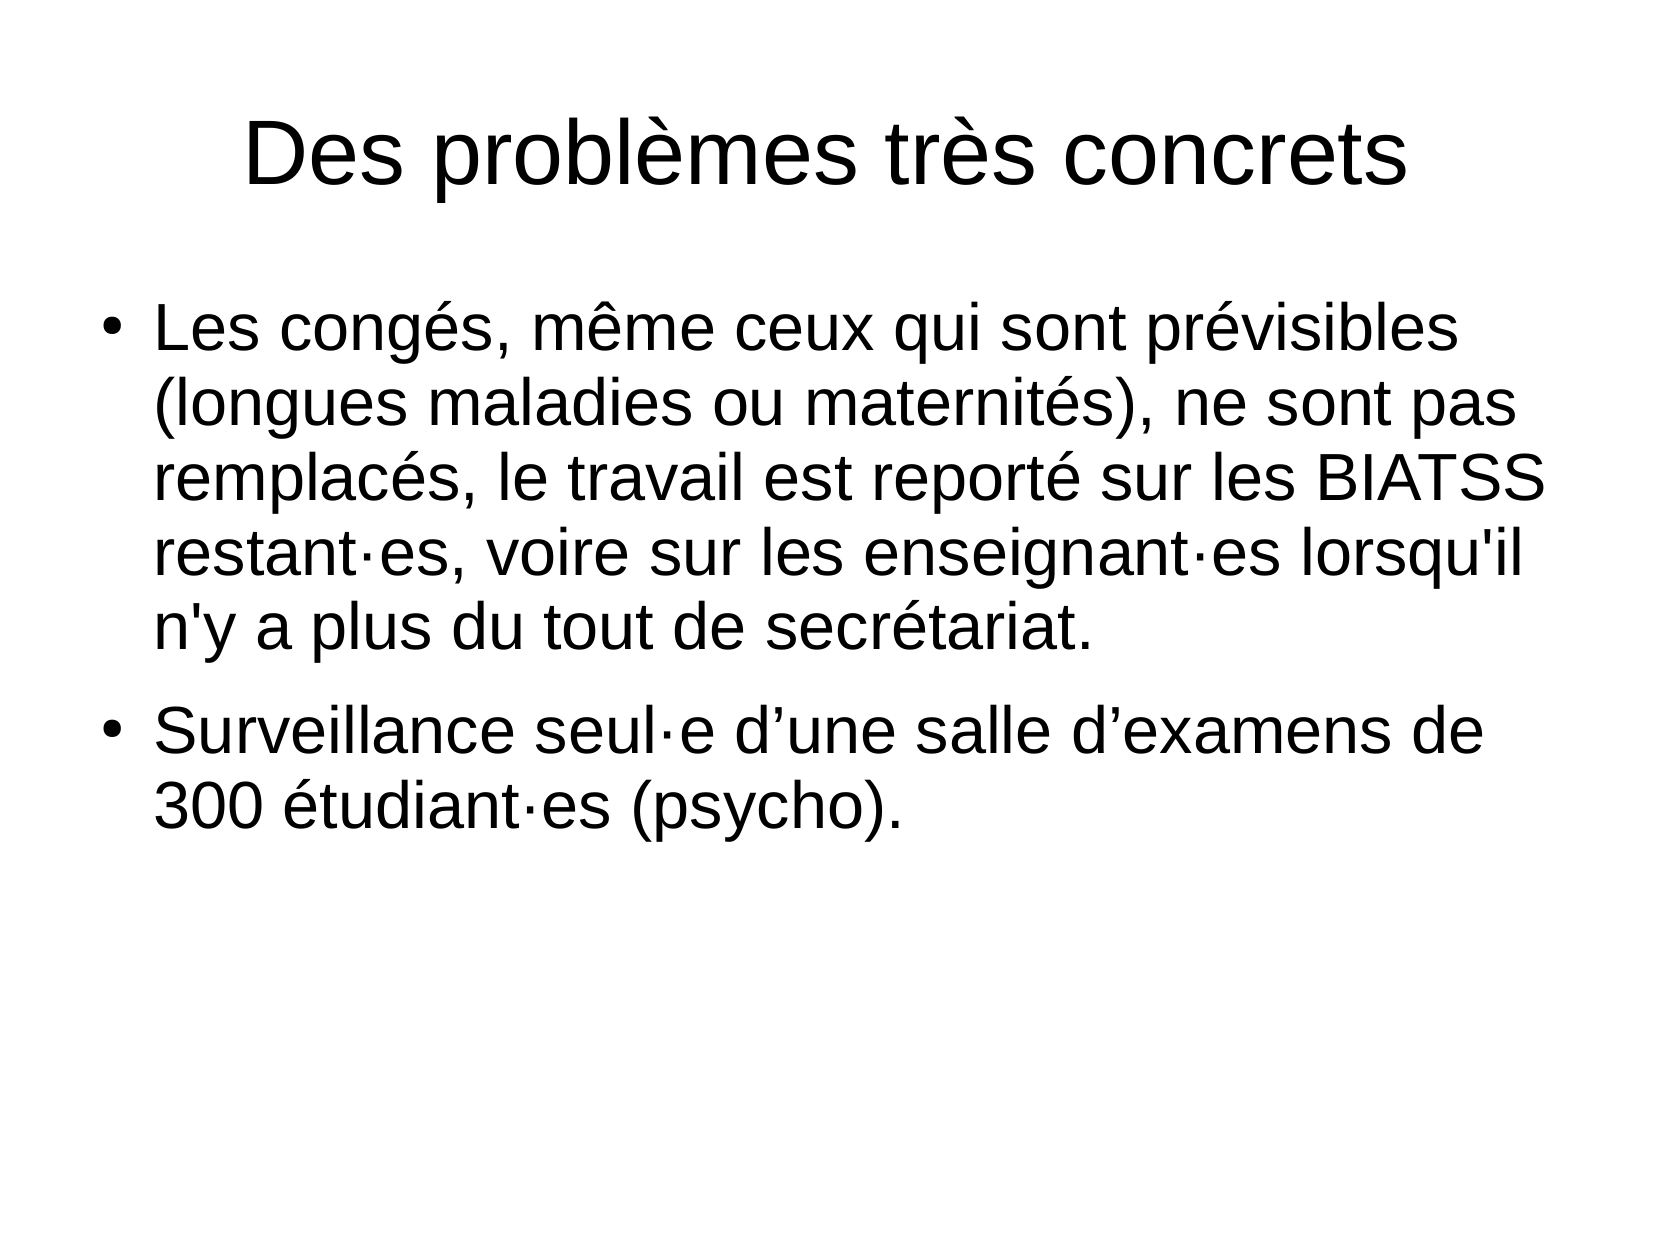

# Des problèmes très concrets
Les congés, même ceux qui sont prévisibles (longues maladies ou maternités), ne sont pas remplacés, le travail est reporté sur les BIATSS restant·es, voire sur les enseignant·es lorsqu'il n'y a plus du tout de secrétariat.
Surveillance seul·e d’une salle d’examens de 300 étudiant·es (psycho).